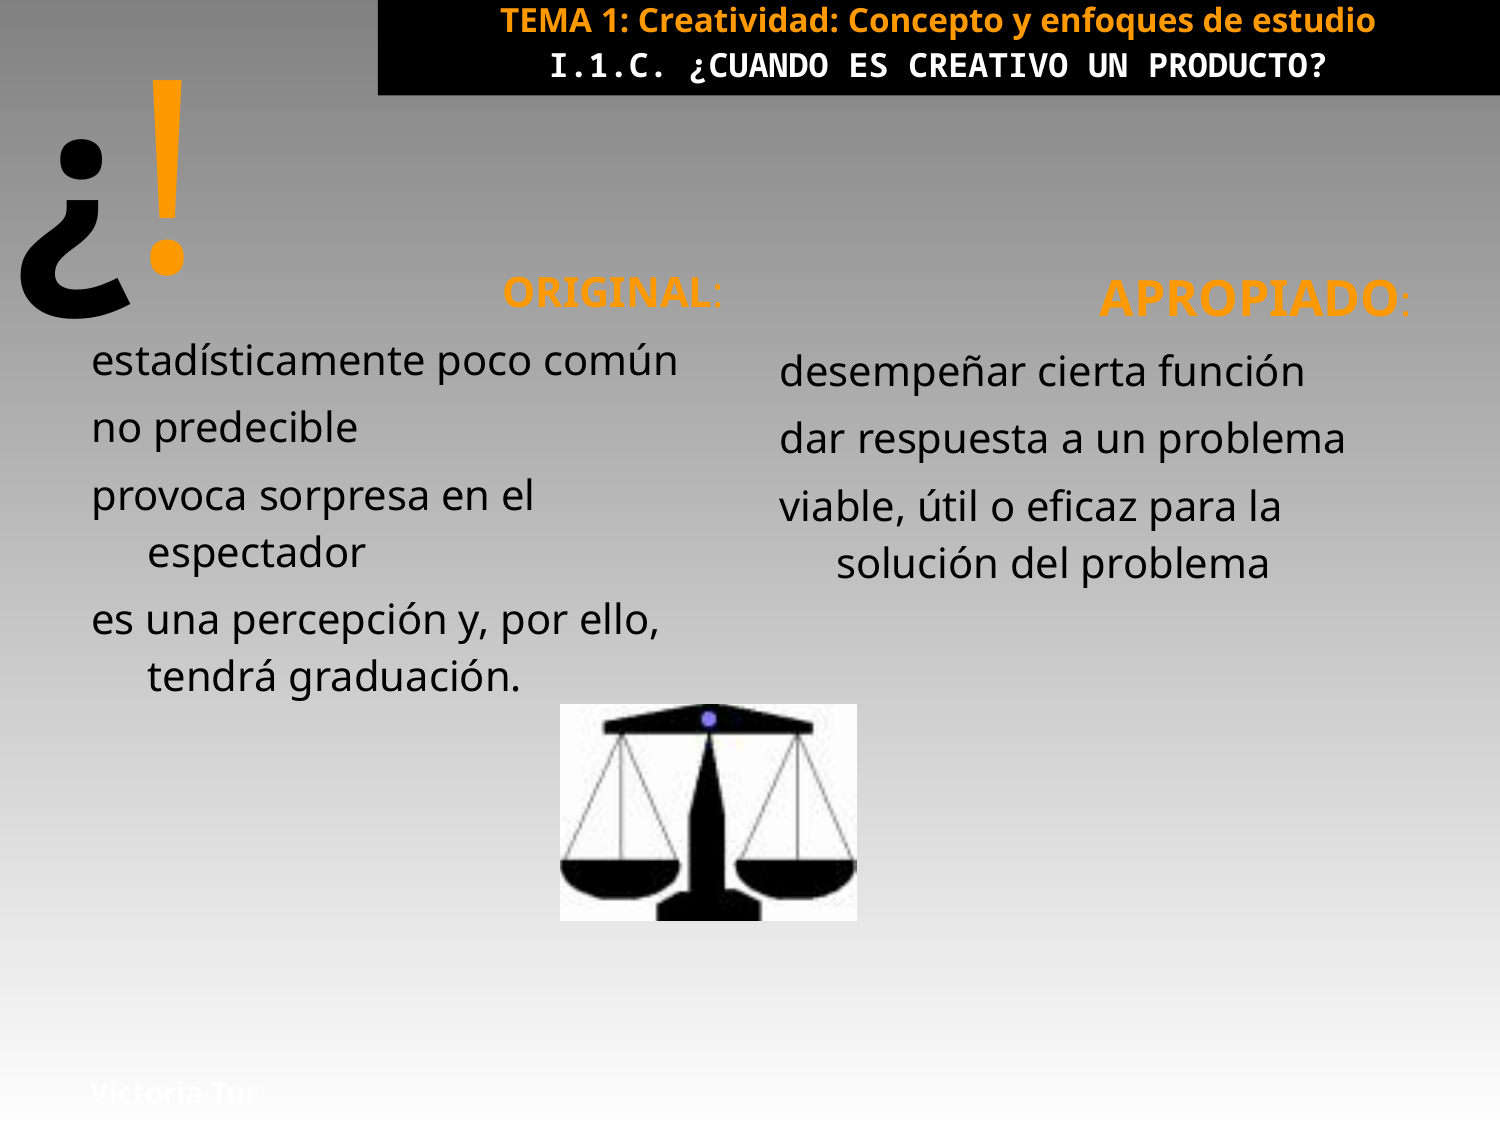

TEMA 1: Creatividad: Concepto y enfoques de estudio
I.1.C. ¿CUANDO ES CREATIVO UN PRODUCTO?
# ORIGINAL:
estadísticamente poco común
no predecible
provoca sorpresa en el espectador
es una percepción y, por ello, tendrá graduación.
APROPIADO:
desempeñar cierta función
dar respuesta a un problema
viable, útil o eficaz para la solución del problema